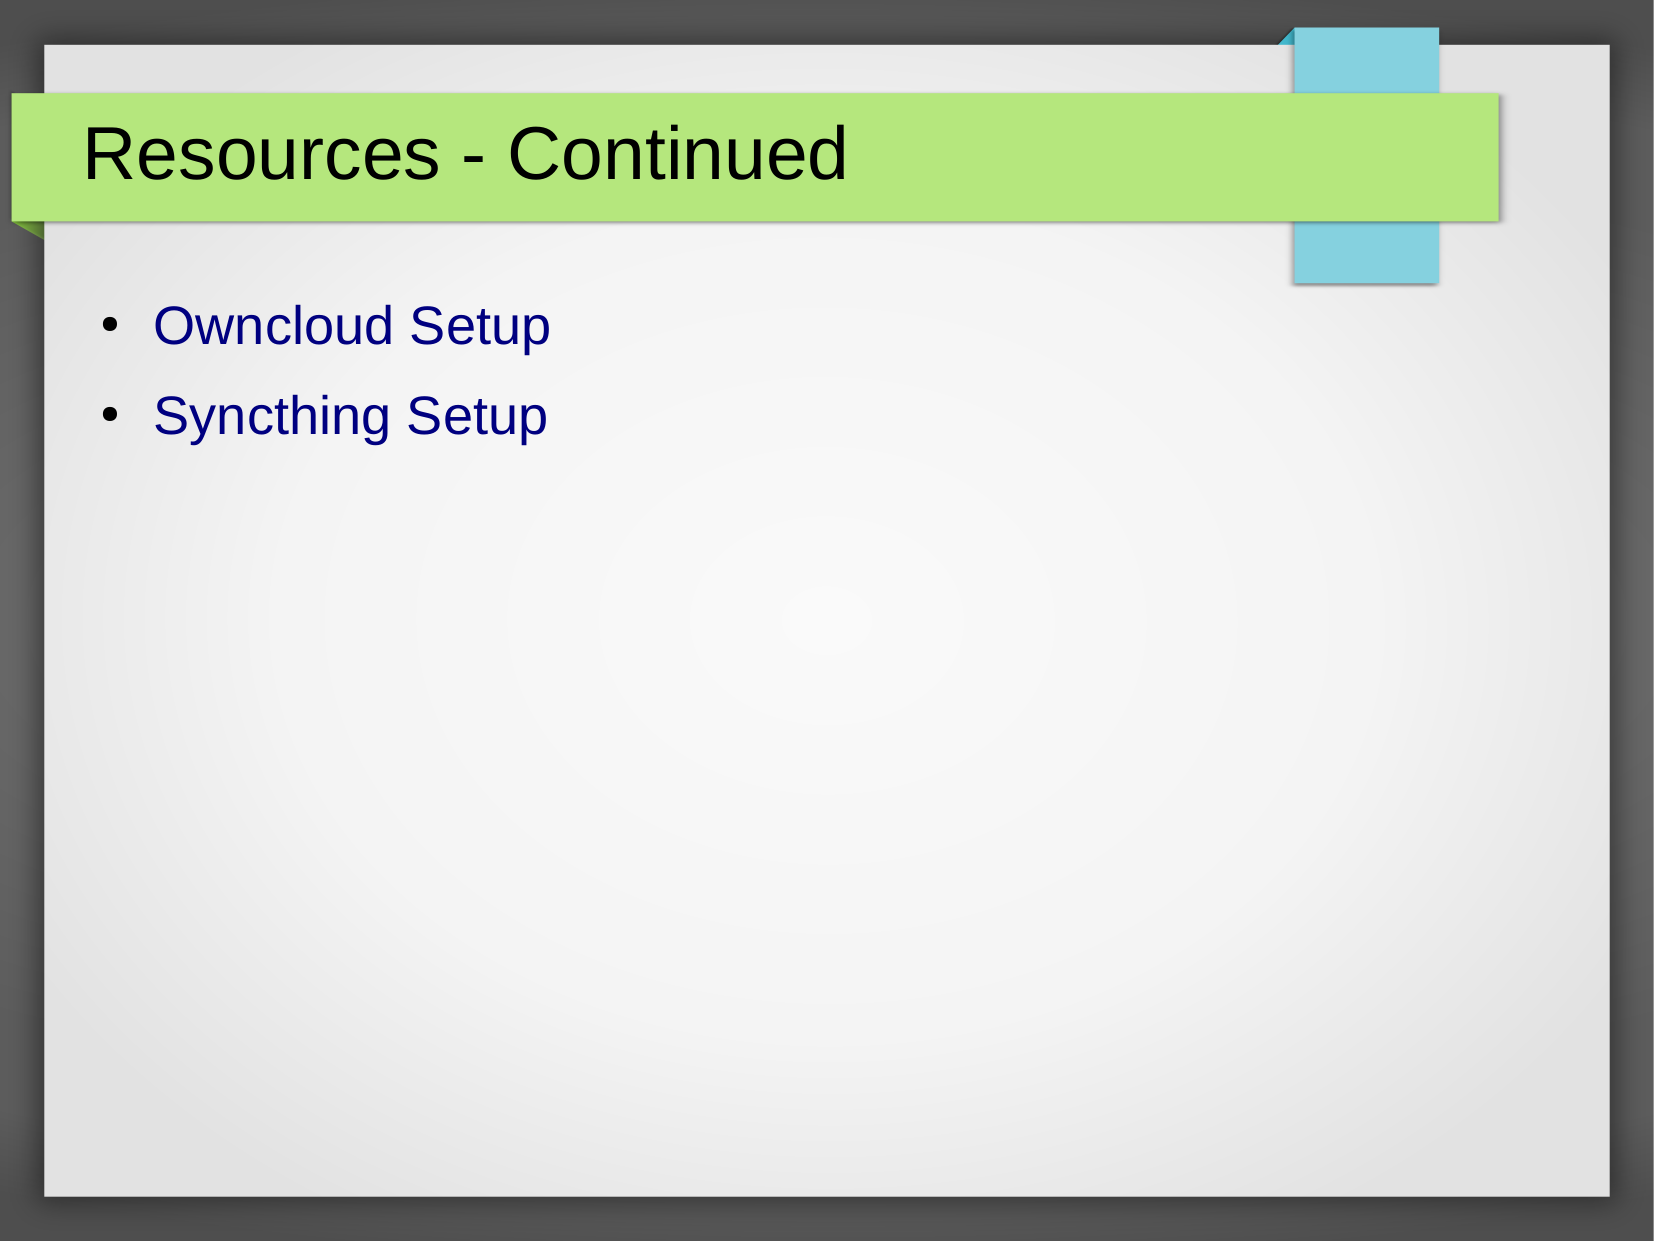

# Resources - Continued
Owncloud Setup
Syncthing Setup